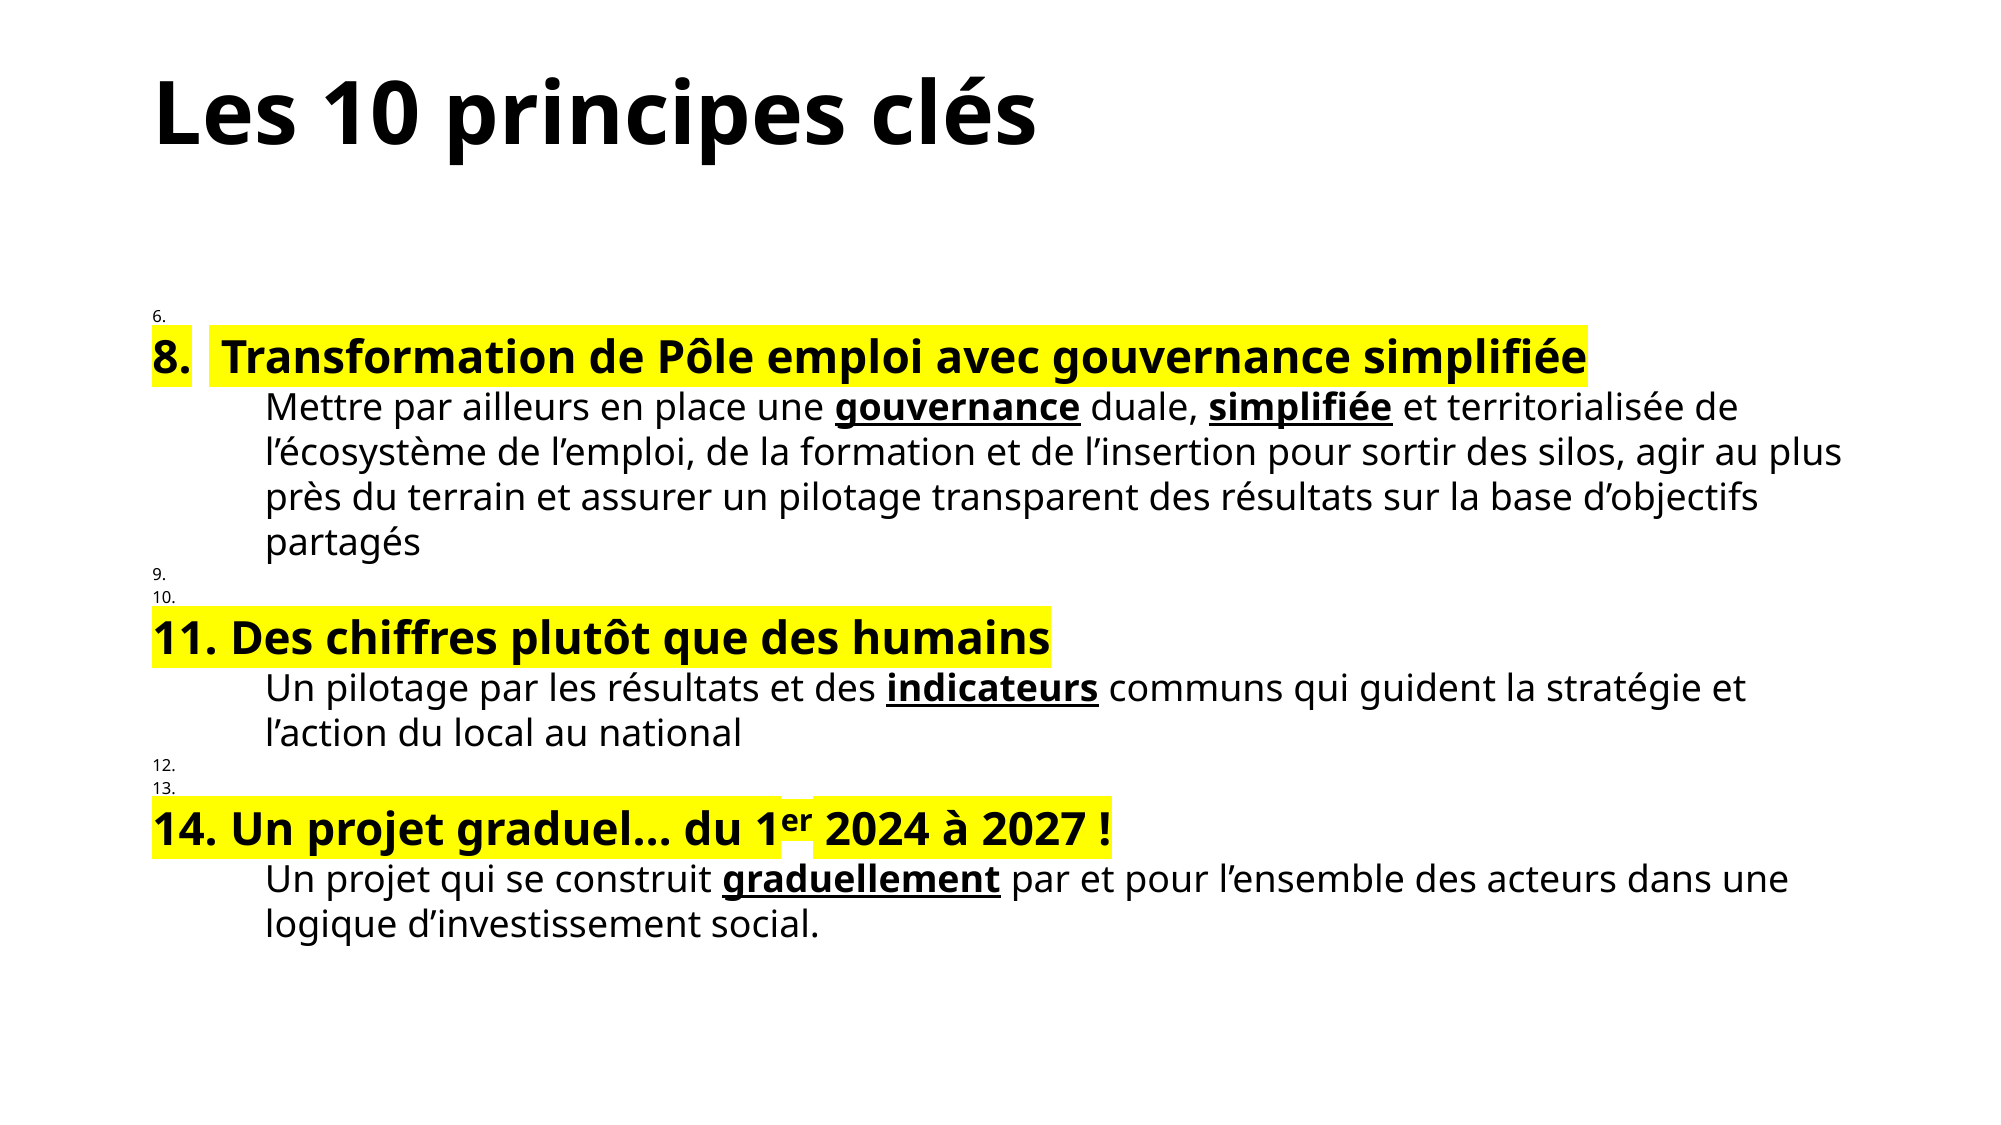

# Les 10 principes clés
 Transformation de Pôle emploi avec gouvernance simplifiée
Mettre par ailleurs en place une gouvernance duale, simplifiée et territorialisée de l’écosystème de l’emploi, de la formation et de l’insertion pour sortir des silos, agir au plus près du terrain et assurer un pilotage transparent des résultats sur la base d’objectifs partagés
 Des chiffres plutôt que des humains
Un pilotage par les résultats et des indicateurs communs qui guident la stratégie et l’action du local au national
 Un projet graduel… du 1er 2024 à 2027 !
Un projet qui se construit graduellement par et pour l’ensemble des acteurs dans une logique d’investissement social.